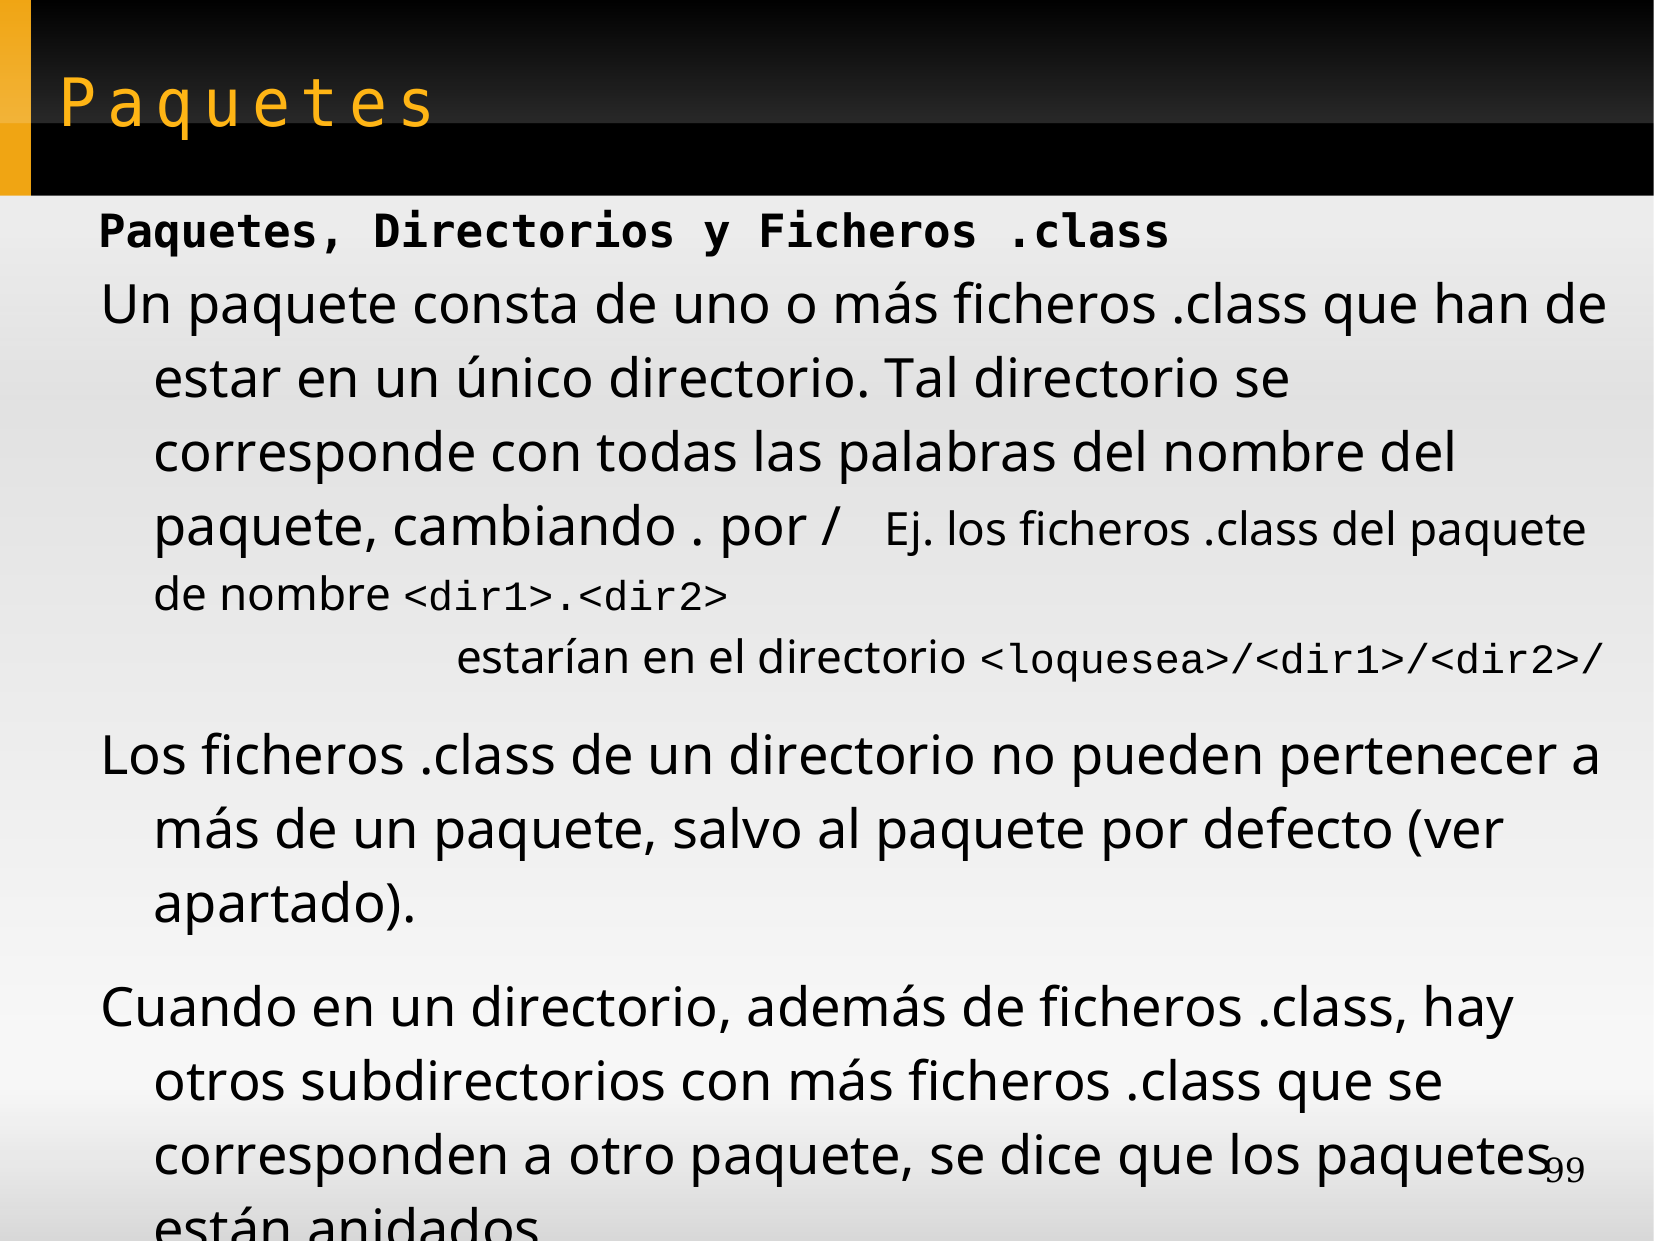

# Paquetes
Paquetes, Directorios y Ficheros .class
Un paquete consta de uno o más ficheros .class que han de estar en un único directorio. Tal directorio se corresponde con todas las palabras del nombre del paquete, cambiando . por / Ej. los ficheros .class del paquete de nombre <dir1>.<dir2>
 estarían en el directorio <loquesea>/<dir1>/<dir2>/
Los ficheros .class de un directorio no pueden pertenecer a más de un paquete, salvo al paquete por defecto (ver apartado).
Cuando en un directorio, además de ficheros .class, hay otros subdirectorios con más ficheros .class que se corresponden a otro paquete, se dice que los paquetes están anidados.
Por sencillez se suelen dejar los ficheros fuente en el mismo directorio que los ficheros .class, pero no es obligatorio.
99